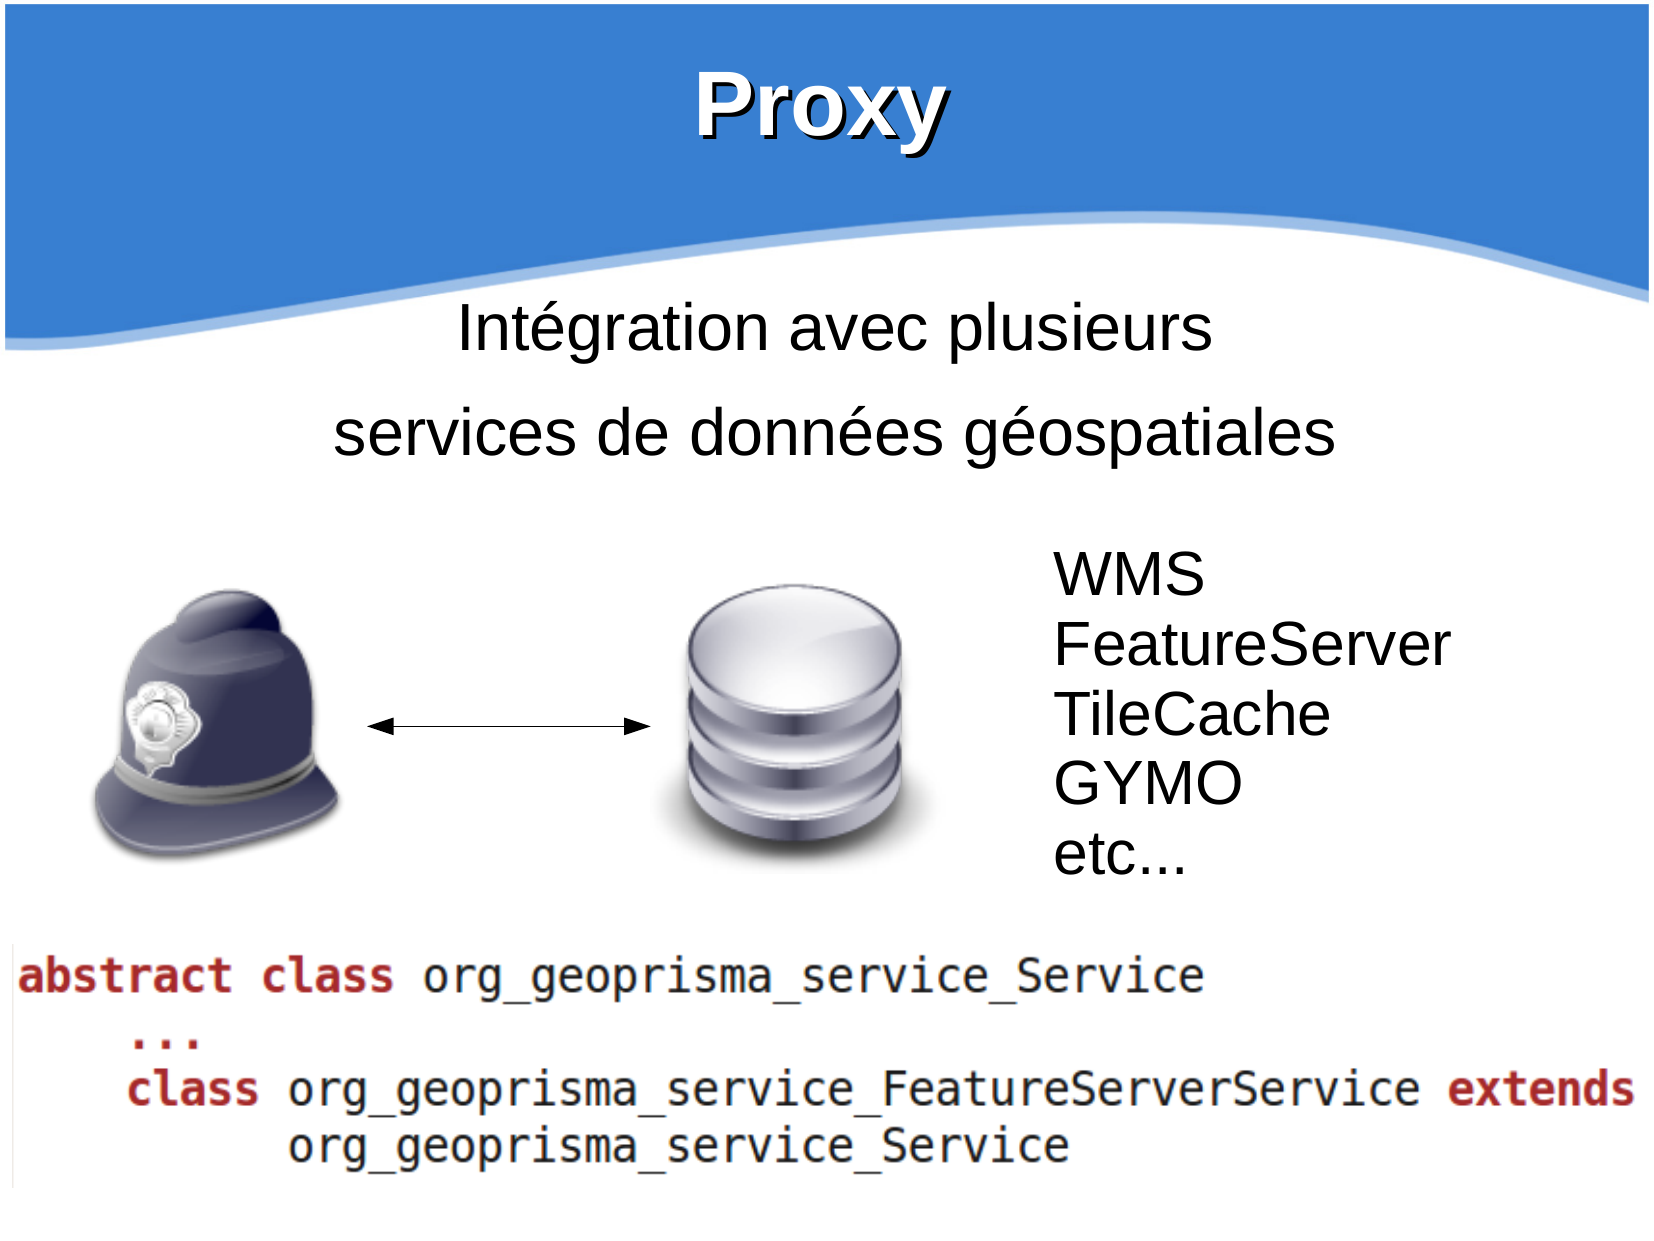

# Proxy
Intégration avec plusieurs
services de données géospatiales
 WMS
 FeatureServer
 TileCache
 GYMO
 etc...